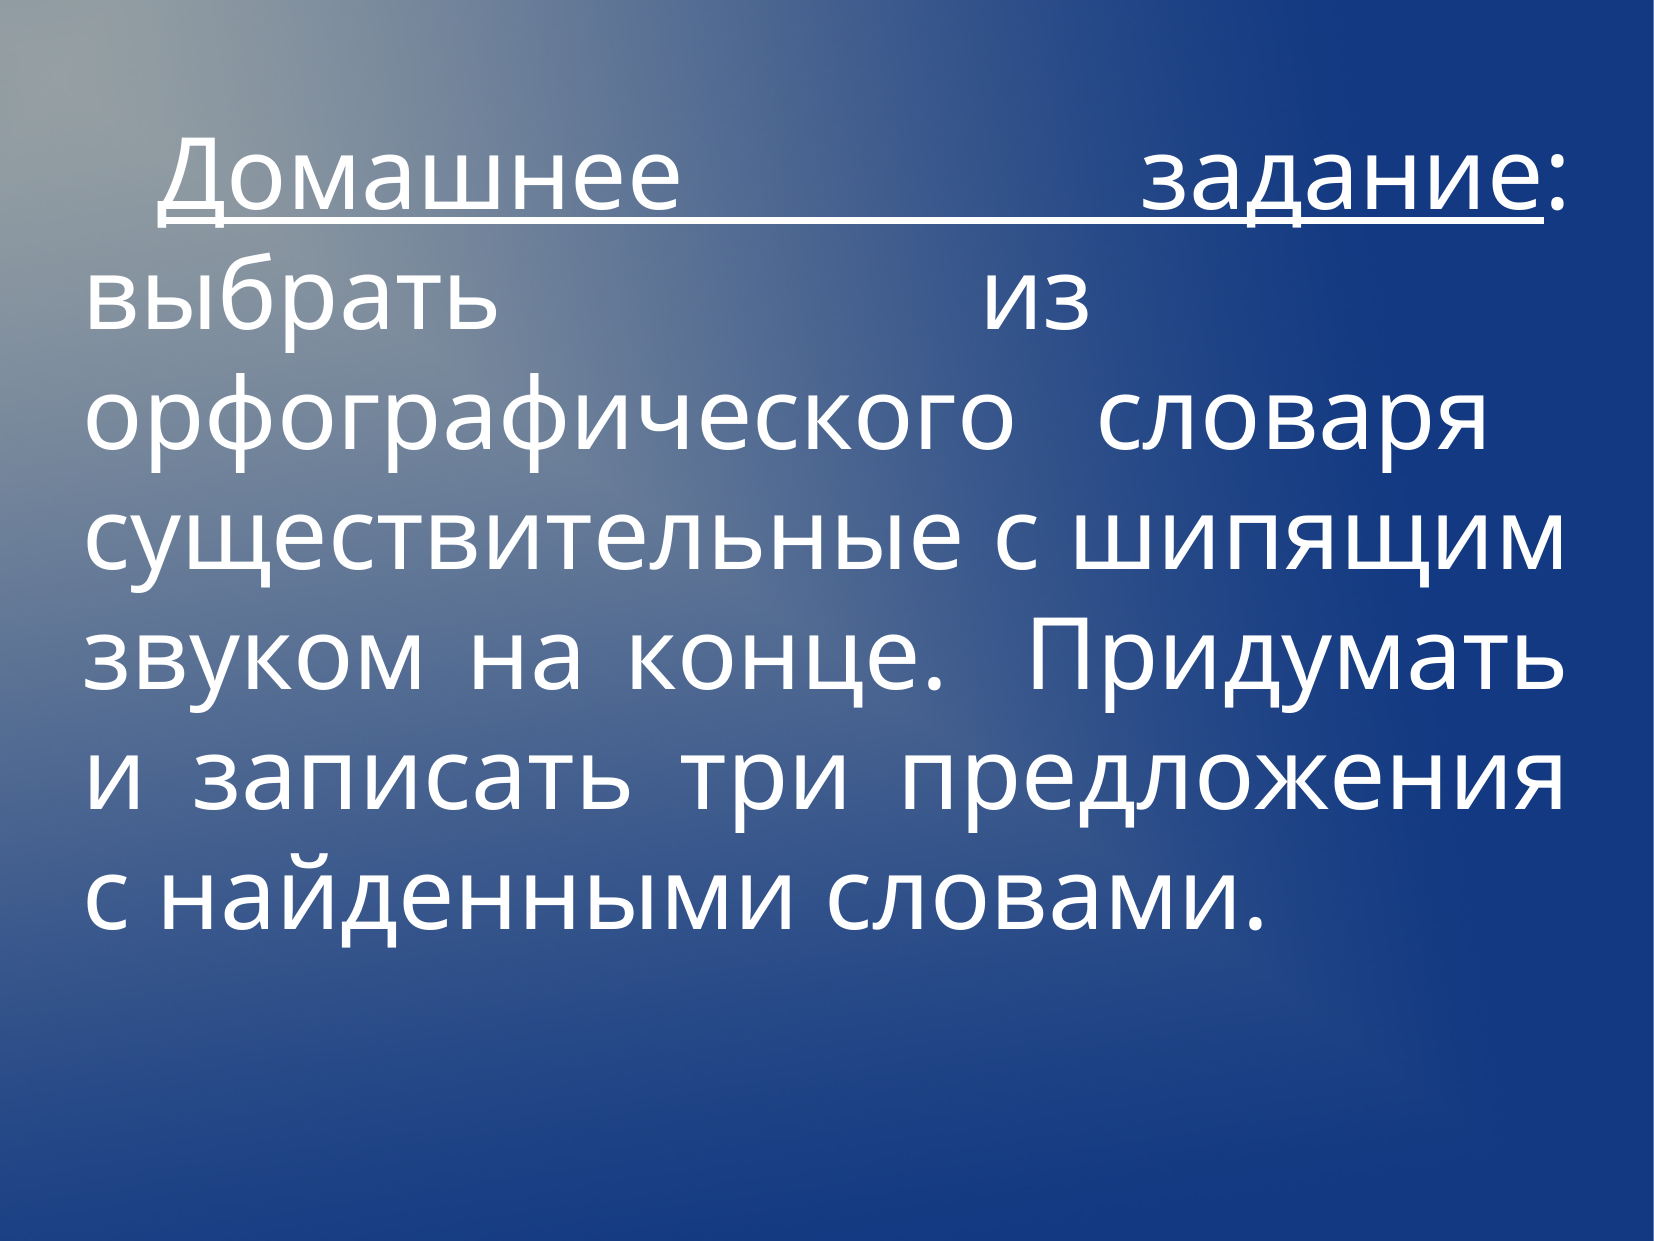

# Домашнее задание: выбрать из орфографического словаря существительные с шипящим звуком на конце. Придумать и записать три предложения с найденными словами.